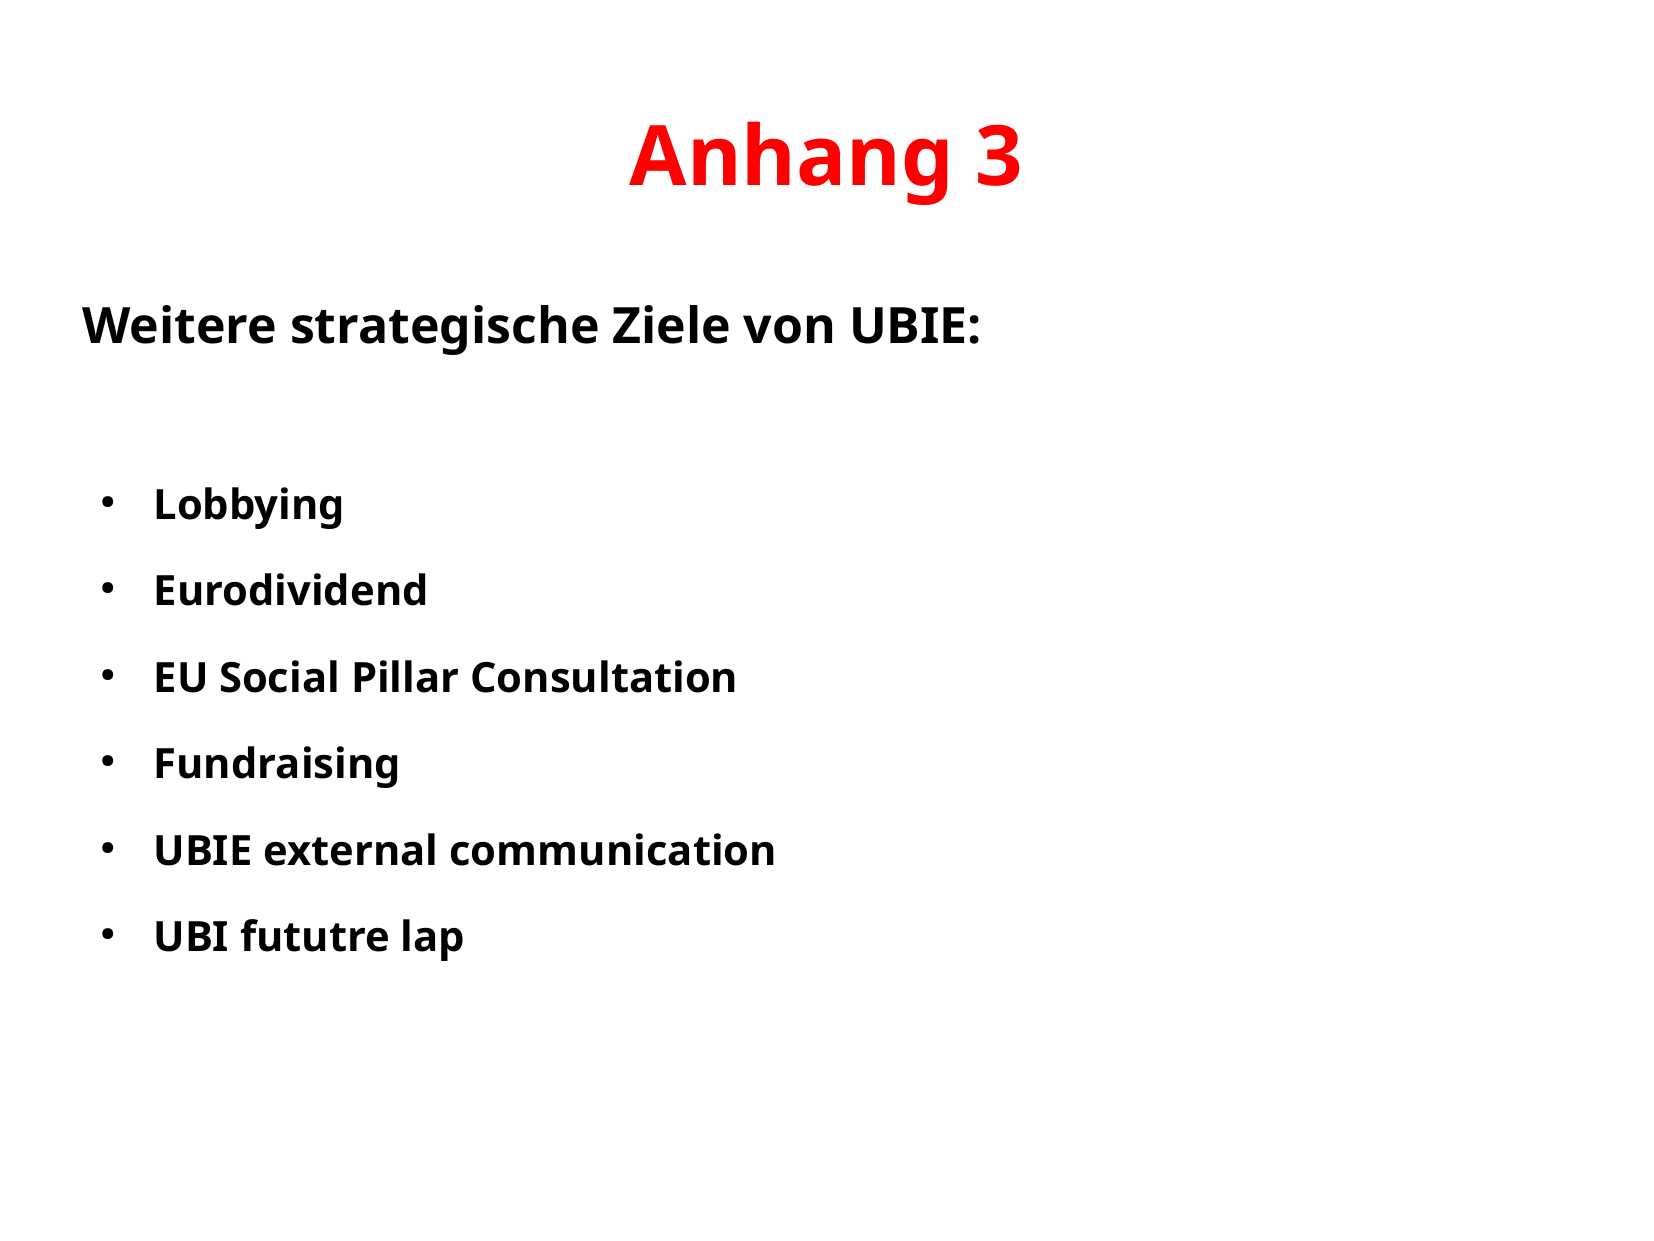

# Anhang 3
Weitere strategische Ziele von UBIE:
Lobbying
Eurodividend
EU Social Pillar Consultation
Fundraising
UBIE external communication
UBI fututre lap